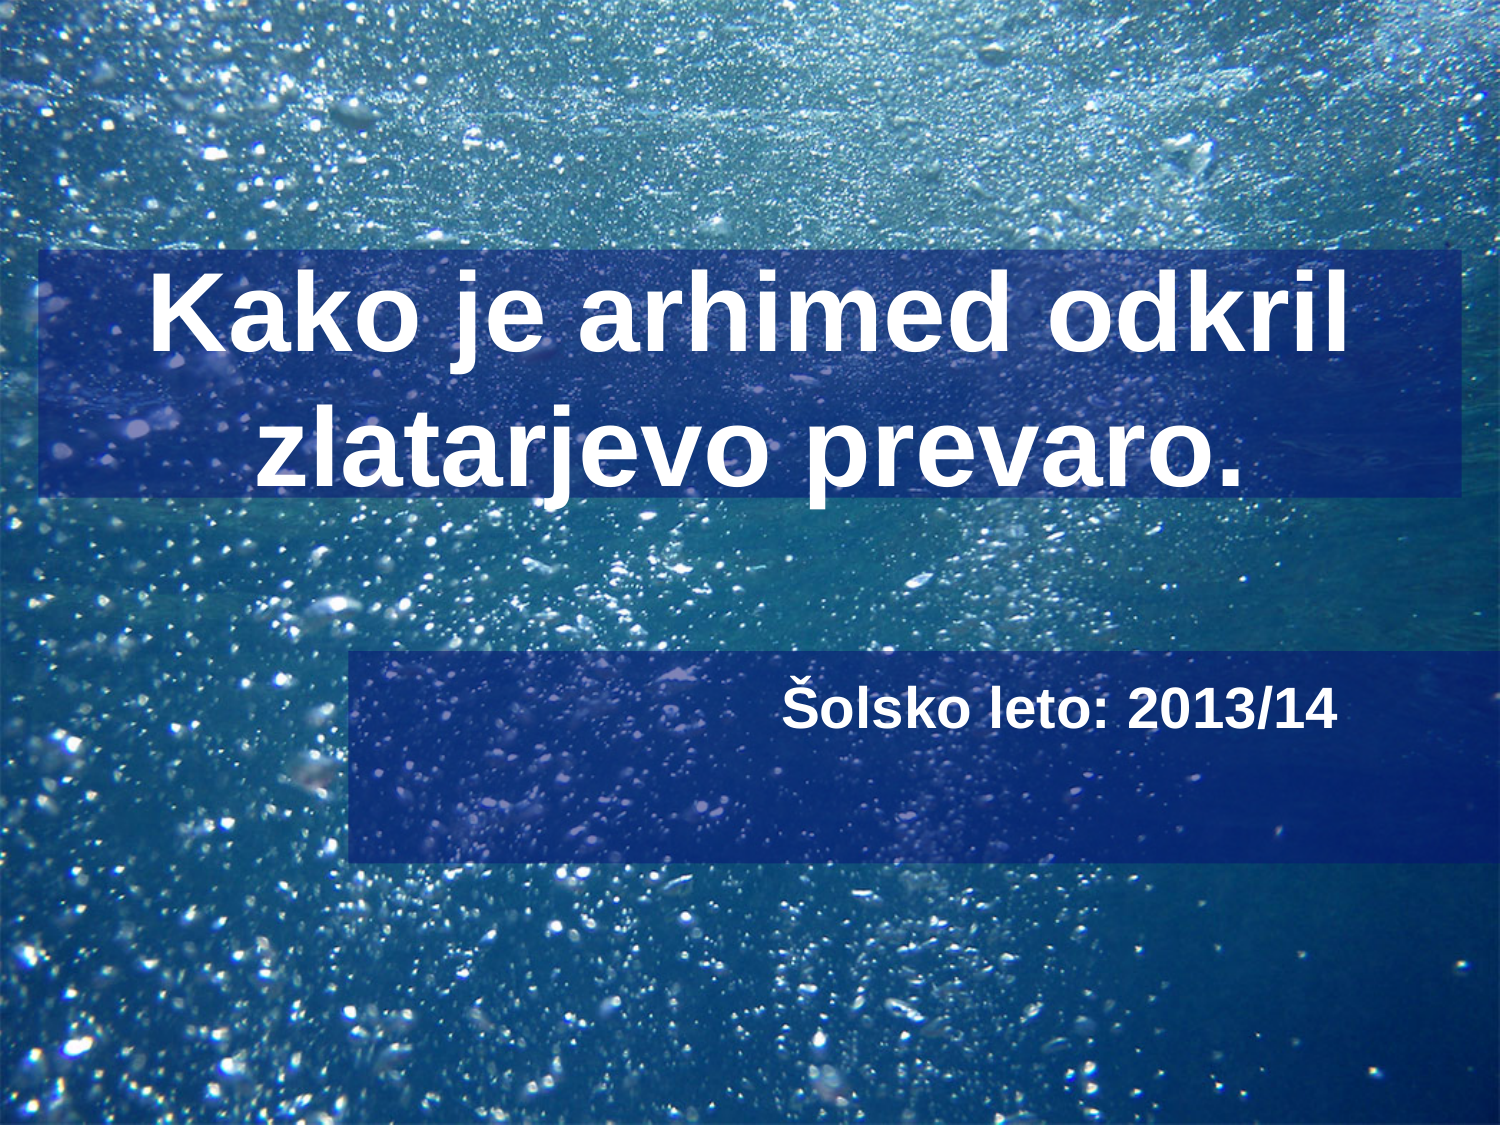

Kako je arhimed odkril zlatarjevo prevaro.
# Šolsko leto: 2013/14